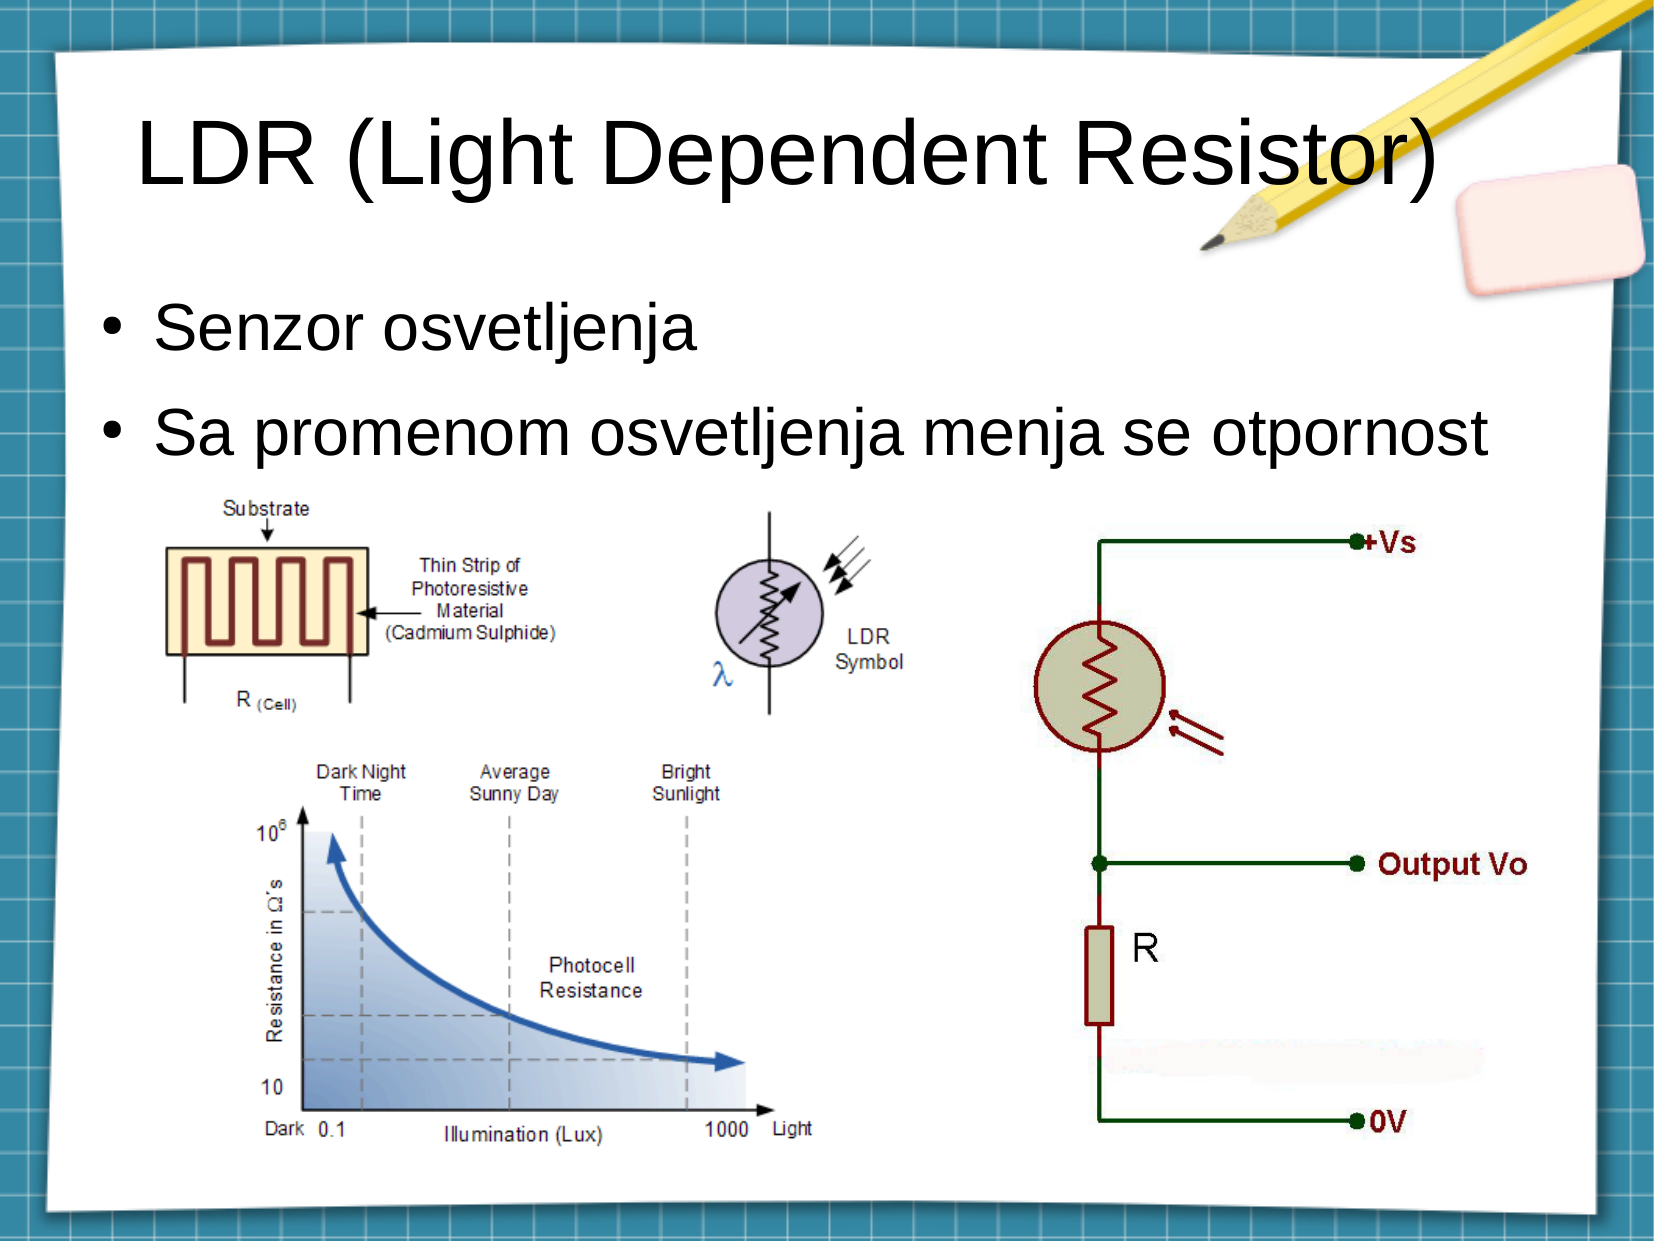

# LDR (Light Dependent Resistor)
Senzor osvetljenja
Sa promenom osvetljenja menja se otpornost